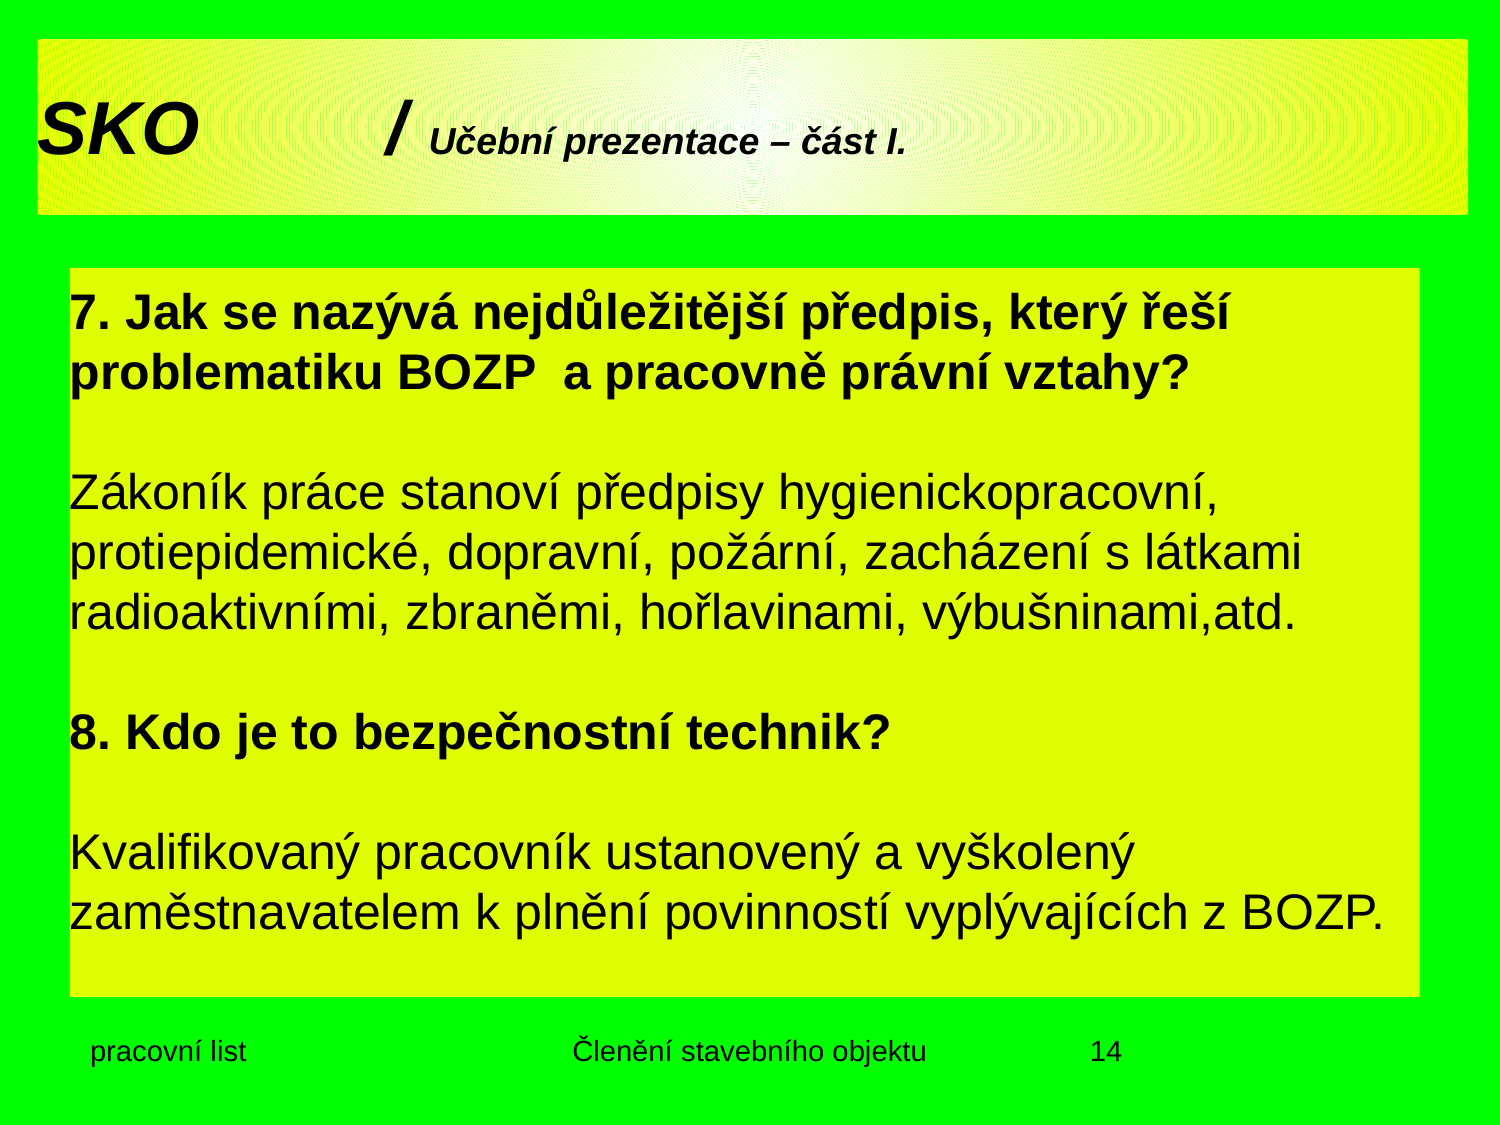

SKO / Učební prezentace – část I.
7. Jak se nazývá nejdůležitější předpis, který řeší problematiku BOZP a pracovně právní vztahy?
Zákoník práce stanoví předpisy hygienickopracovní, protiepidemické, dopravní, požární, zacházení s látkami radioaktivními, zbraněmi, hořlavinami, výbušninami,atd.
8. Kdo je to bezpečnostní technik?
Kvalifikovaný pracovník ustanovený a vyškolený zaměstnavatelem k plnění povinností vyplývajících z BOZP.
pracovní list
Členění stavebního objektu